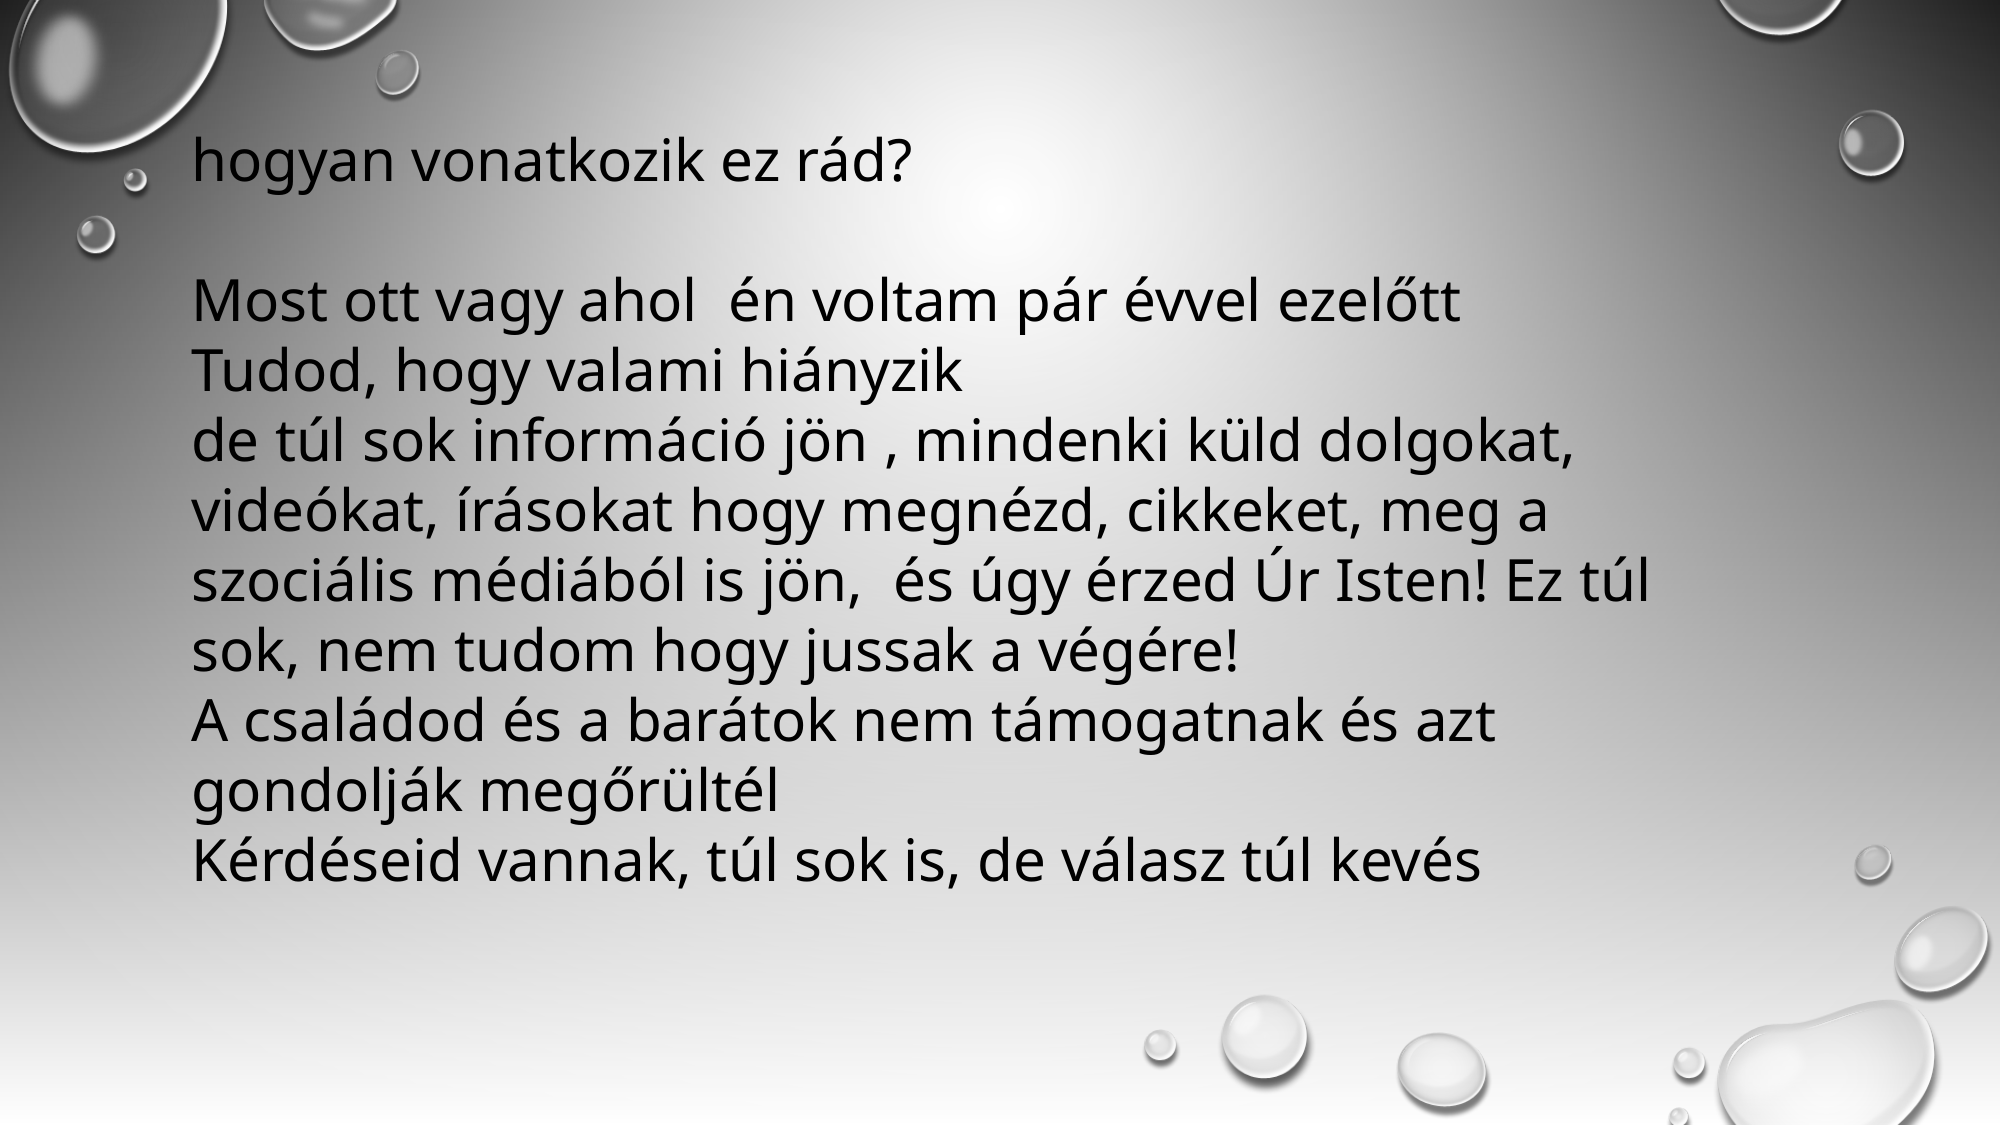

hogyan vonatkozik ez rád?
Most ott vagy ahol én voltam pár évvel ezelőtt
Tudod, hogy valami hiányzik
de túl sok információ jön , mindenki küld dolgokat, videókat, írásokat hogy megnézd, cikkeket, meg a szociális médiából is jön, és úgy érzed Úr Isten! Ez túl sok, nem tudom hogy jussak a végére!
A családod és a barátok nem támogatnak és azt gondolják megőrültél
Kérdéseid vannak, túl sok is, de válasz túl kevés